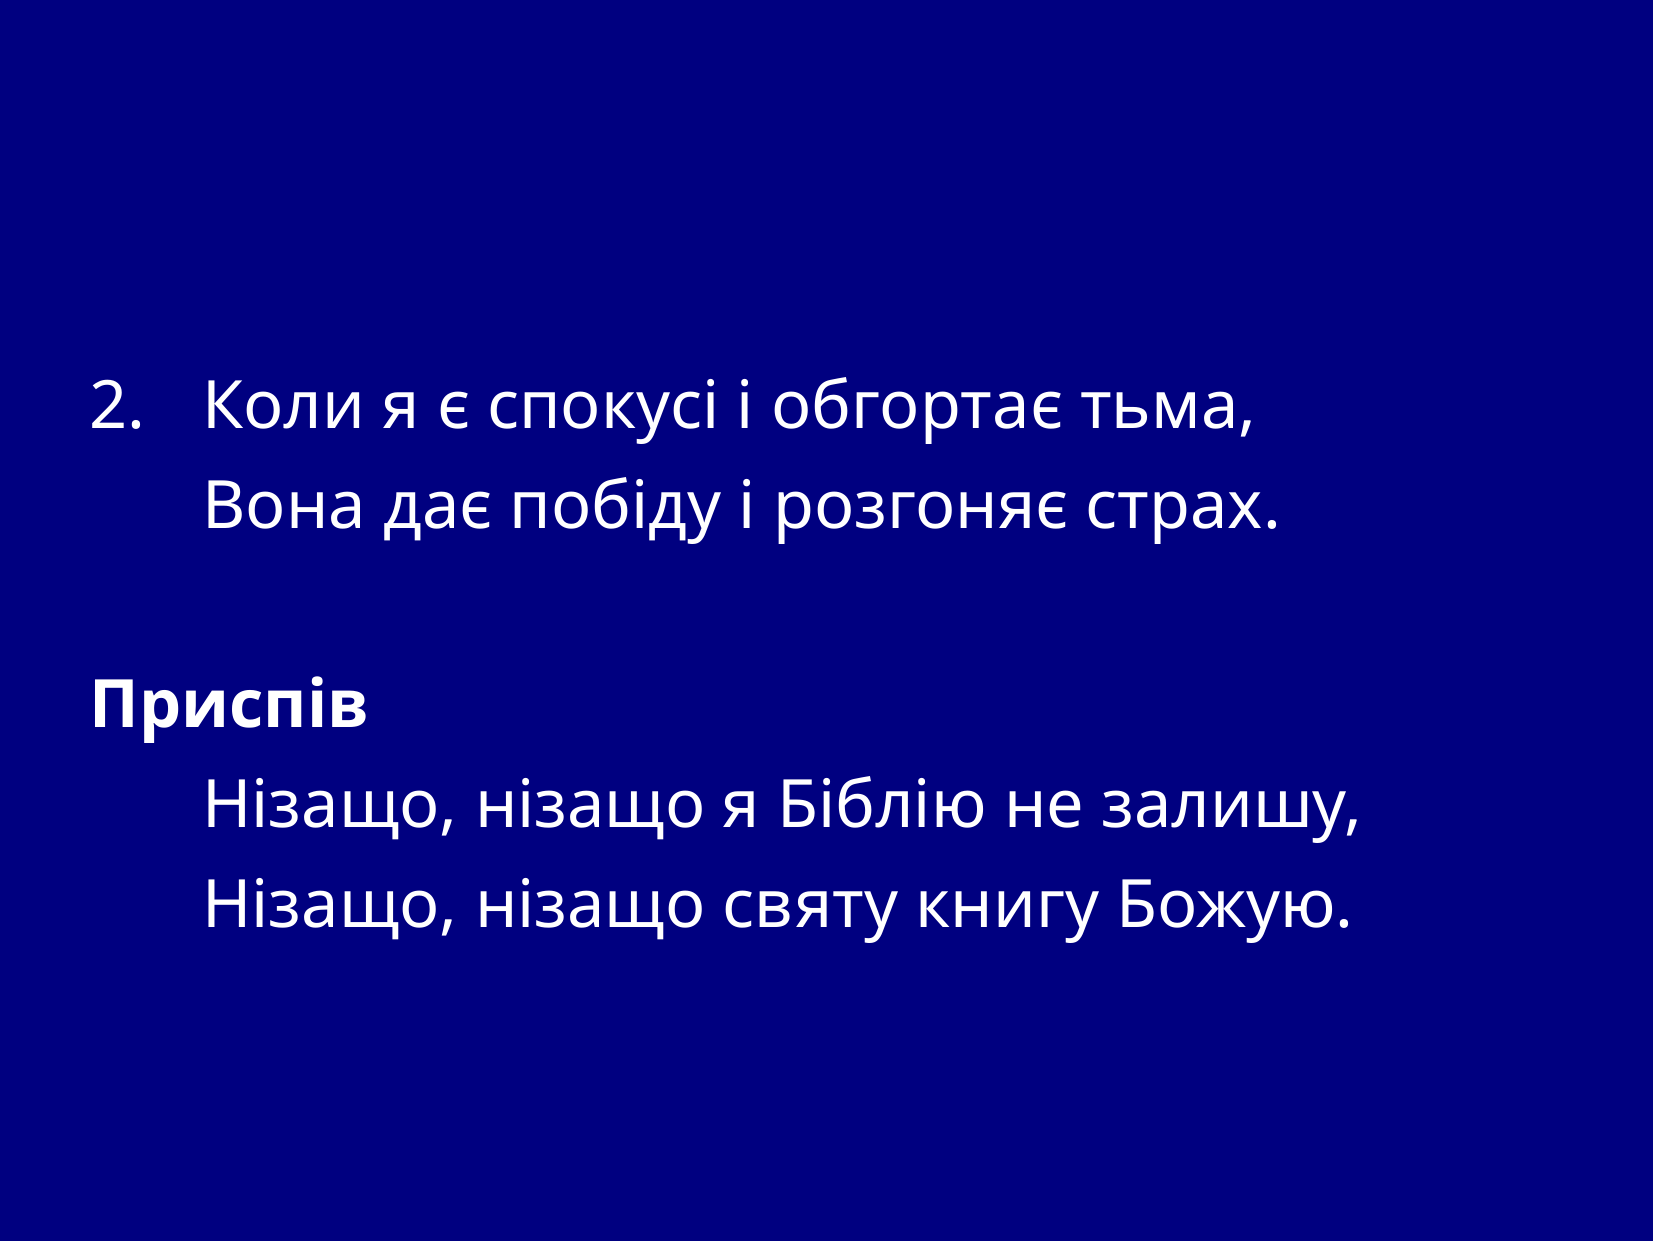

2.	Коли я є спокусі і обгортає тьма,
	Вона дає побіду і розгоняє страх.
Приспів
	Нізащо, нізащо я Біблію не залишу,
	Нізащо, нізащо святу книгу Божую.